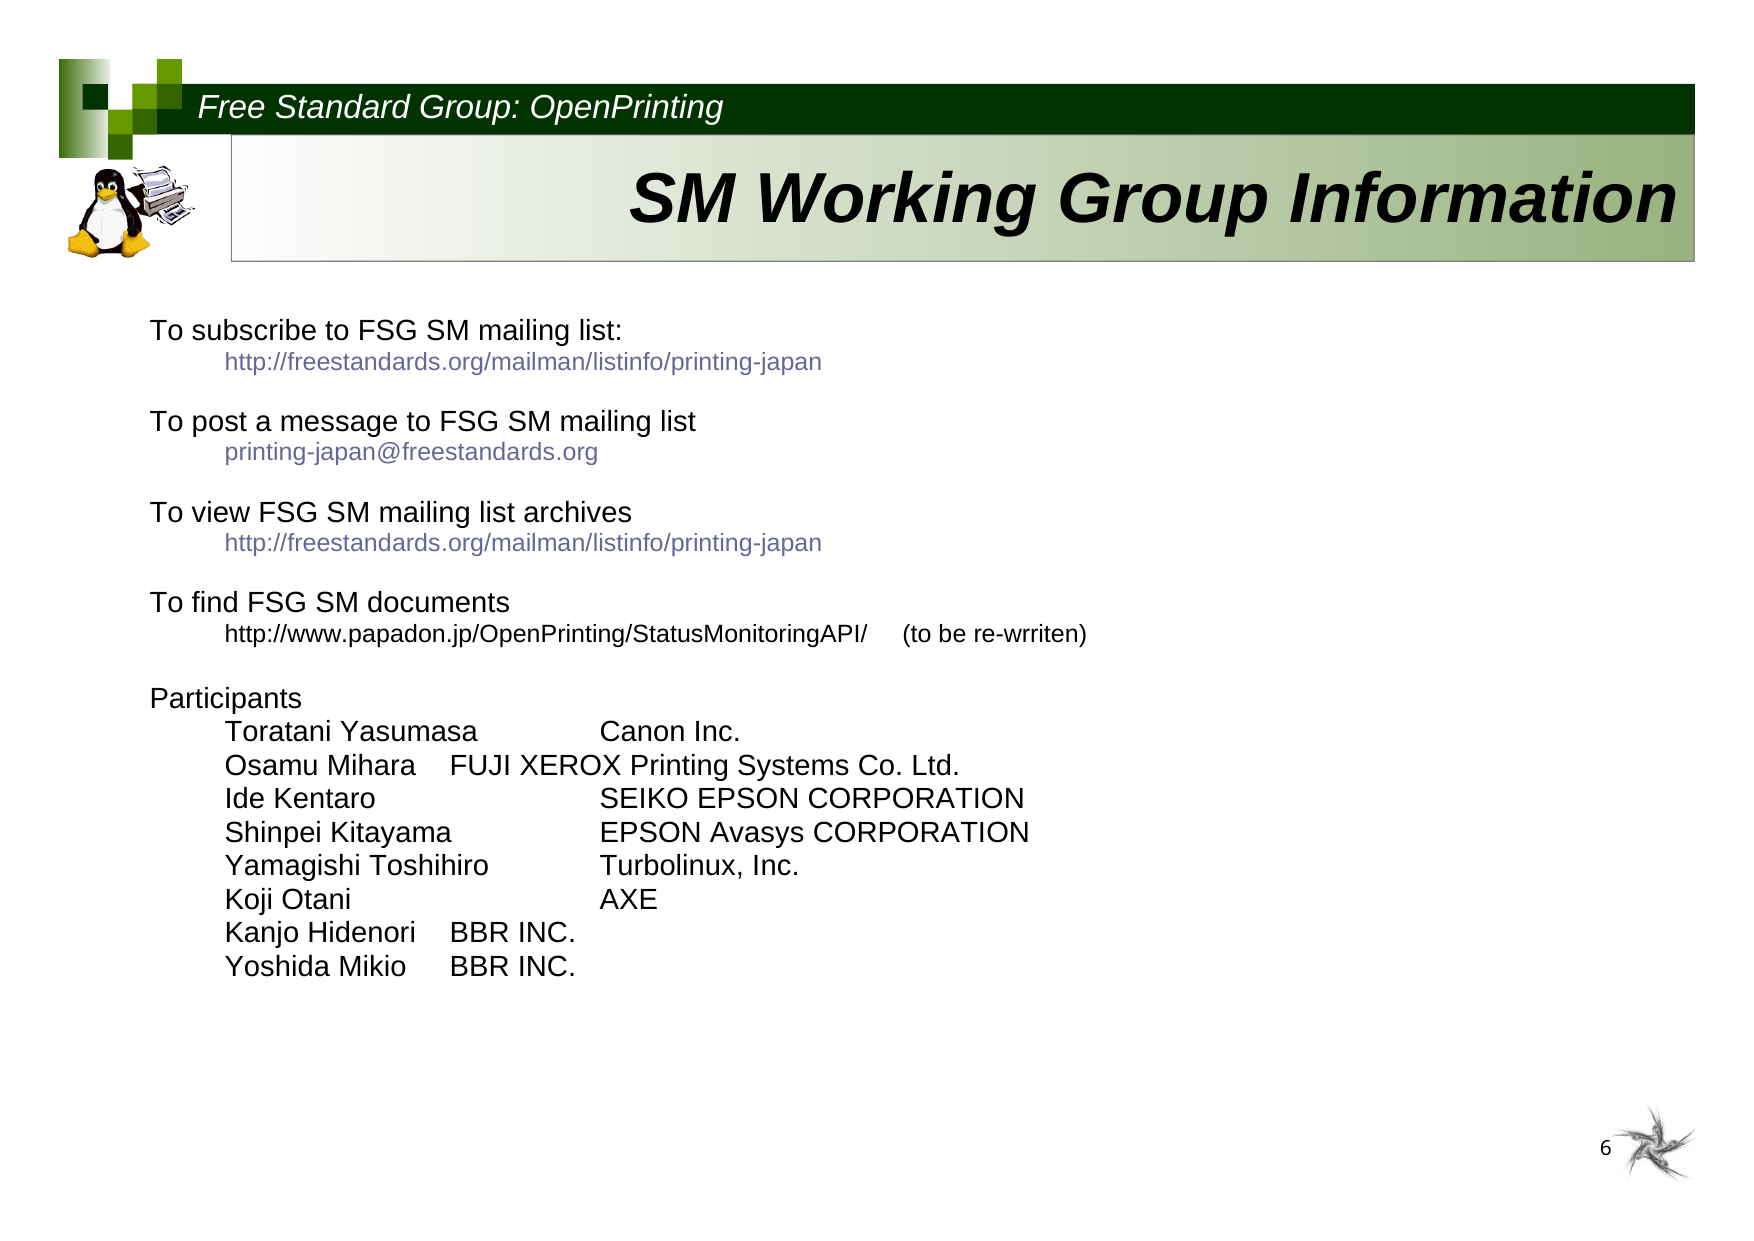

SM Working Group Information
# To subscribe to FSG SM mailing list:
http://freestandards.org/mailman/listinfo/printing-japan
To post a message to FSG SM mailing list
printing-japan@freestandards.org
To view FSG SM mailing list archives
http://freestandards.org/mailman/listinfo/printing-japan
To find FSG SM documents
http://www.papadon.jp/OpenPrinting/StatusMonitoringAPI/ (to be re-wrriten)
Participants
Toratani Yasumasa	Canon Inc.
Osamu Mihara	FUJI XEROX Printing Systems Co. Ltd.
Ide Kentaro		SEIKO EPSON CORPORATION
Shinpei Kitayama	EPSON Avasys CORPORATION
Yamagishi Toshihiro	Turbolinux, Inc.
Koji Otani		AXE
Kanjo Hidenori	BBR INC.
Yoshida Mikio	BBR INC.
6